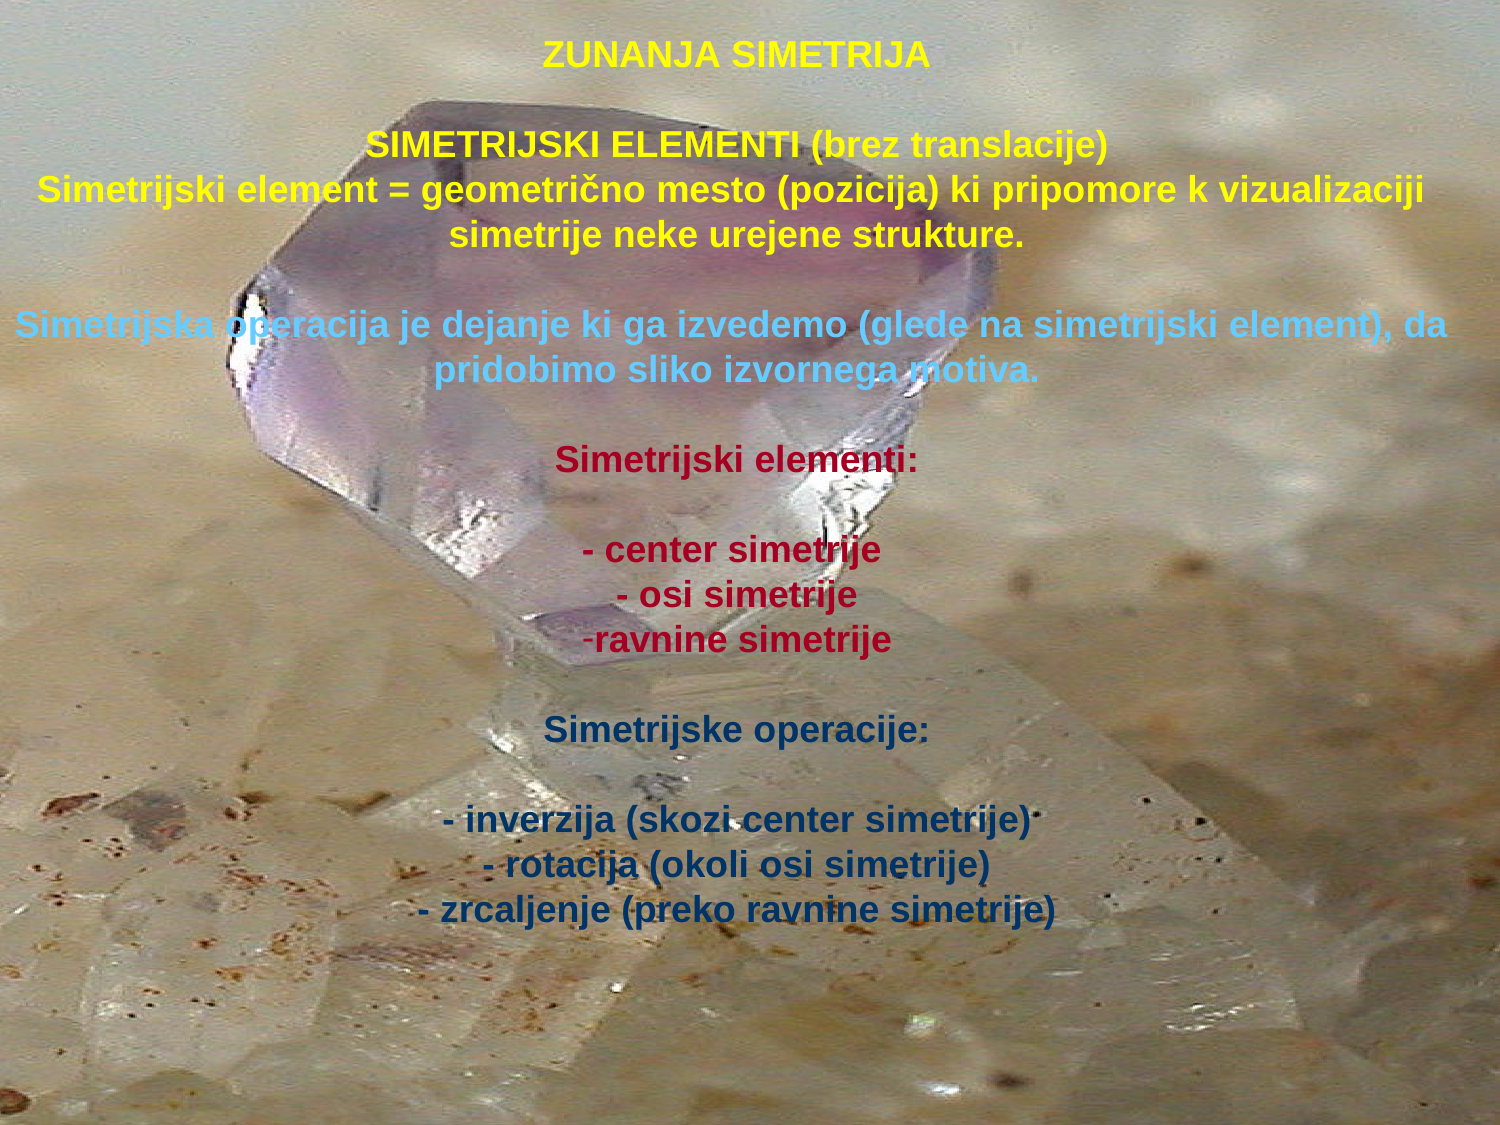

ZUNANJA SIMETRIJA
SIMETRIJSKI ELEMENTI (brez translacije)
Simetrijski element = geometrično mesto (pozicija) ki pripomore k vizualizaciji
simetrije neke urejene strukture.
Simetrijska operacija je dejanje ki ga izvedemo (glede na simetrijski element), da
pridobimo sliko izvornega motiva.
Simetrijski elementi:
- center simetrije
- osi simetrije
ravnine simetrije
Simetrijske operacije:
- inverzija (skozi center simetrije)
- rotacija (okoli osi simetrije)
- zrcaljenje (preko ravnine simetrije)